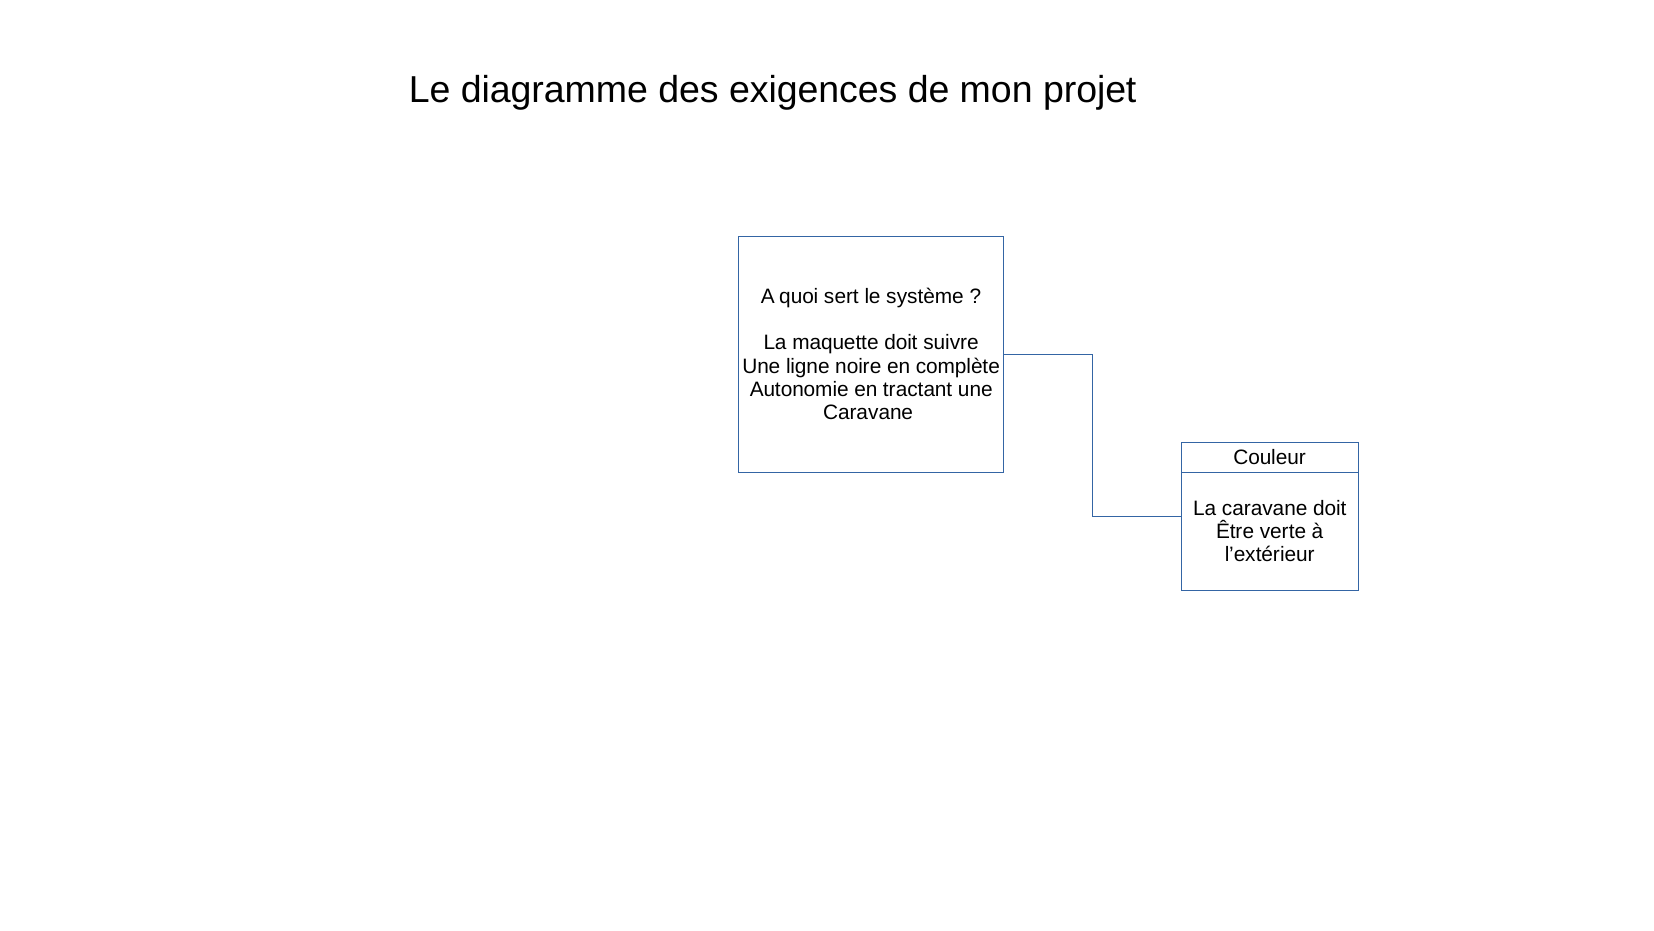

Le diagramme des exigences de mon projet
A quoi sert le système ?
La maquette doit suivre
Une ligne noire en complète
Autonomie en tractant une
Caravane
Couleur
La caravane doit
Être verte à
l’extérieur